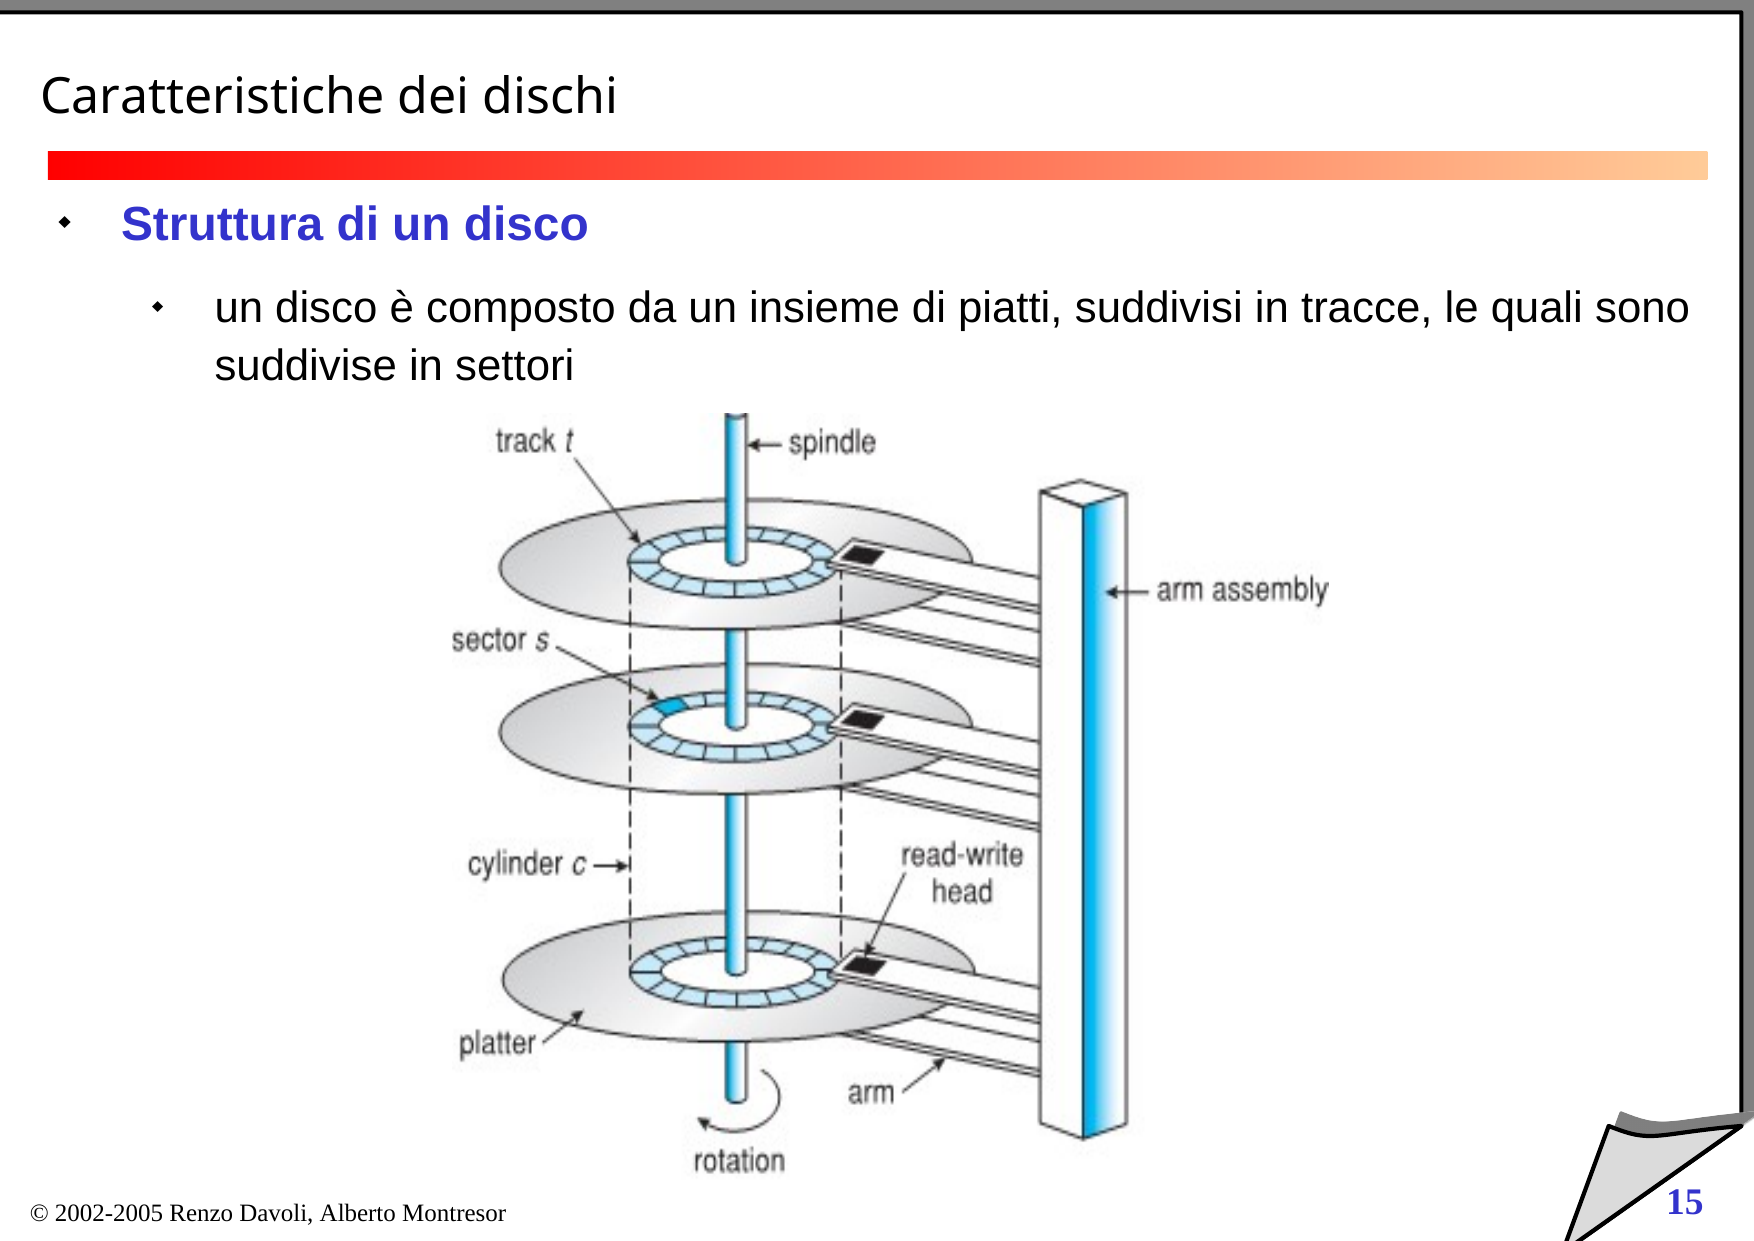

# Caratteristiche dei dischi
Struttura di un disco
un disco è composto da un insieme di piatti, suddivisi in tracce, le quali sono suddivise in settori